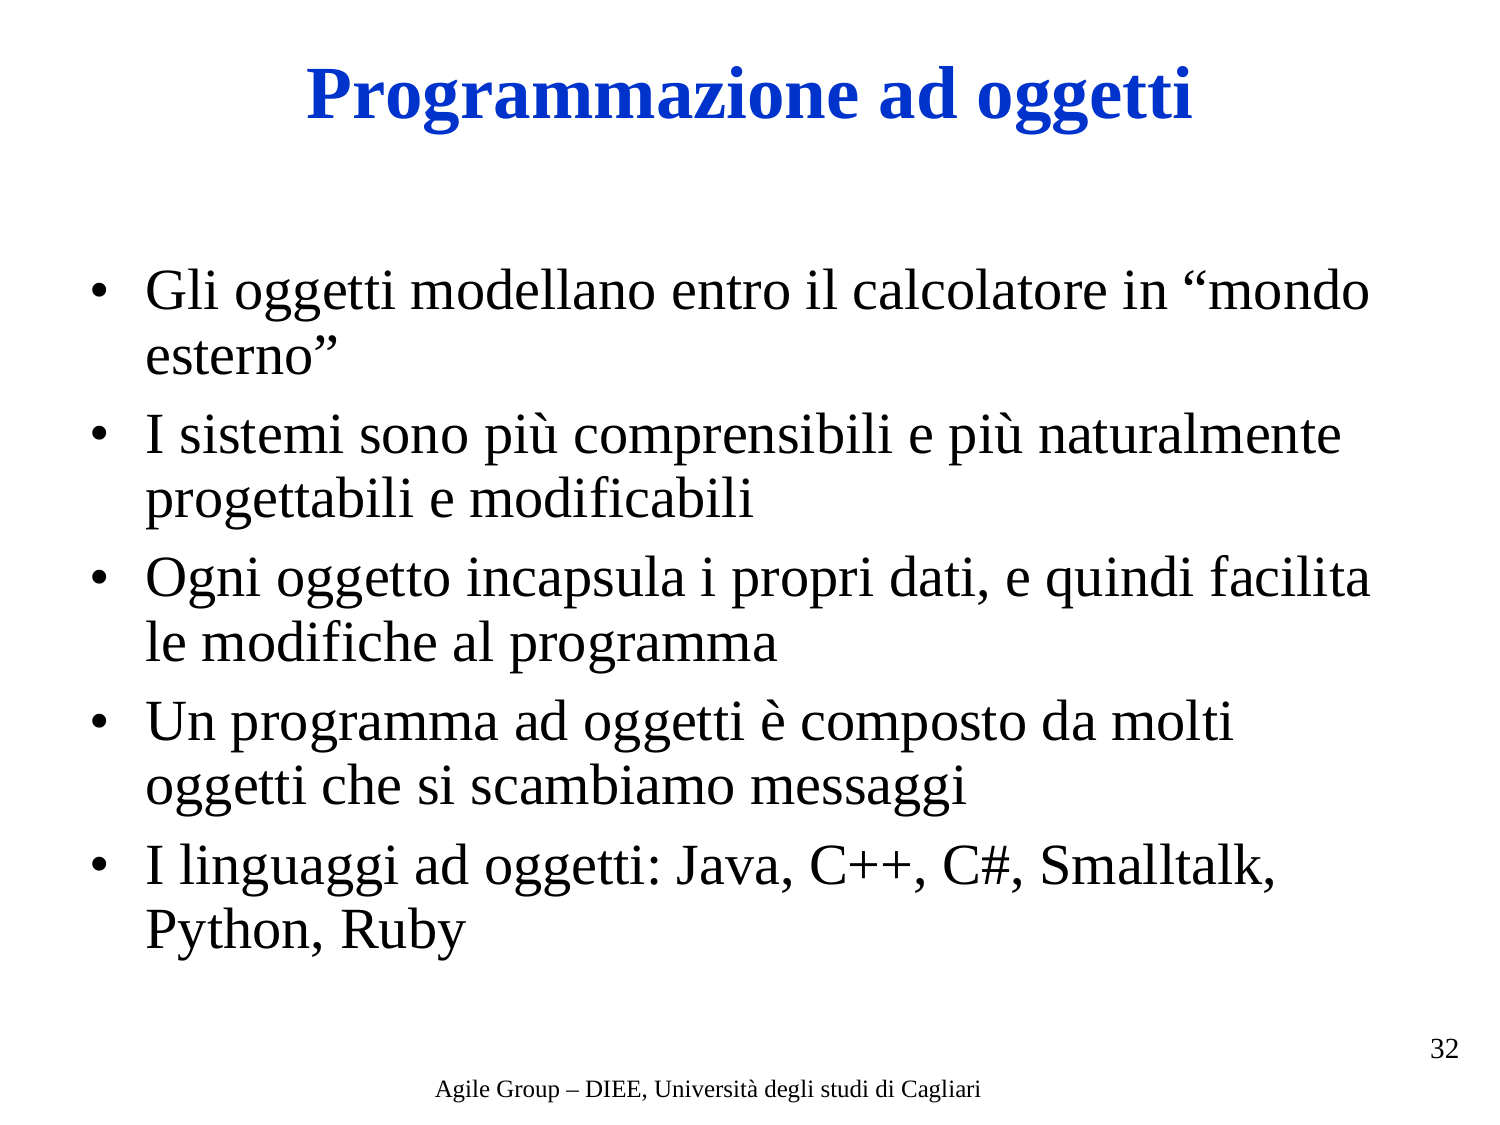

# Programmazione ad oggetti
Gli oggetti modellano entro il calcolatore in “mondo esterno”
I sistemi sono più comprensibili e più naturalmente progettabili e modificabili
Ogni oggetto incapsula i propri dati, e quindi facilita le modifiche al programma
Un programma ad oggetti è composto da molti oggetti che si scambiamo messaggi
I linguaggi ad oggetti: Java, C++, C#, Smalltalk, Python, Ruby
32